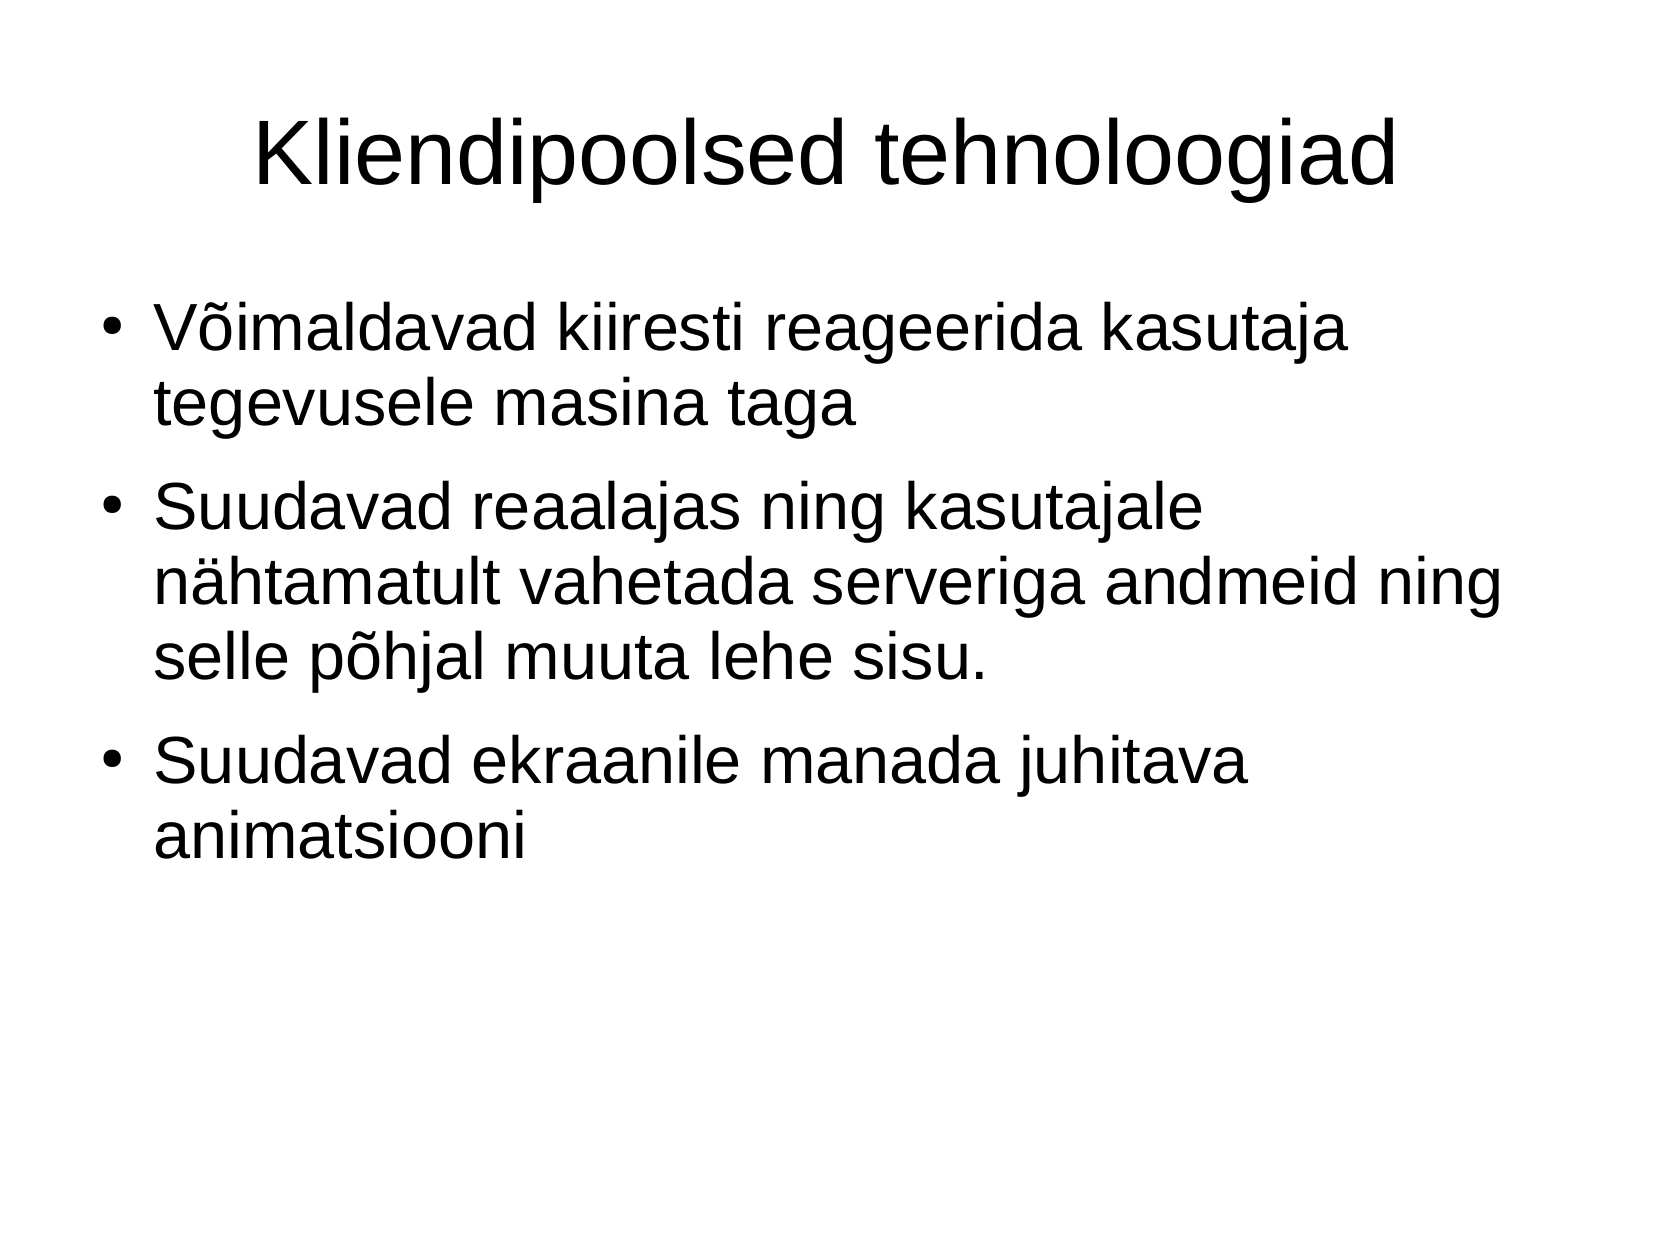

# Kliendipoolsed tehnoloogiad
Võimaldavad kiiresti reageerida kasutaja tegevusele masina taga
Suudavad reaalajas ning kasutajale nähtamatult vahetada serveriga andmeid ning selle põhjal muuta lehe sisu.
Suudavad ekraanile manada juhitava animatsiooni